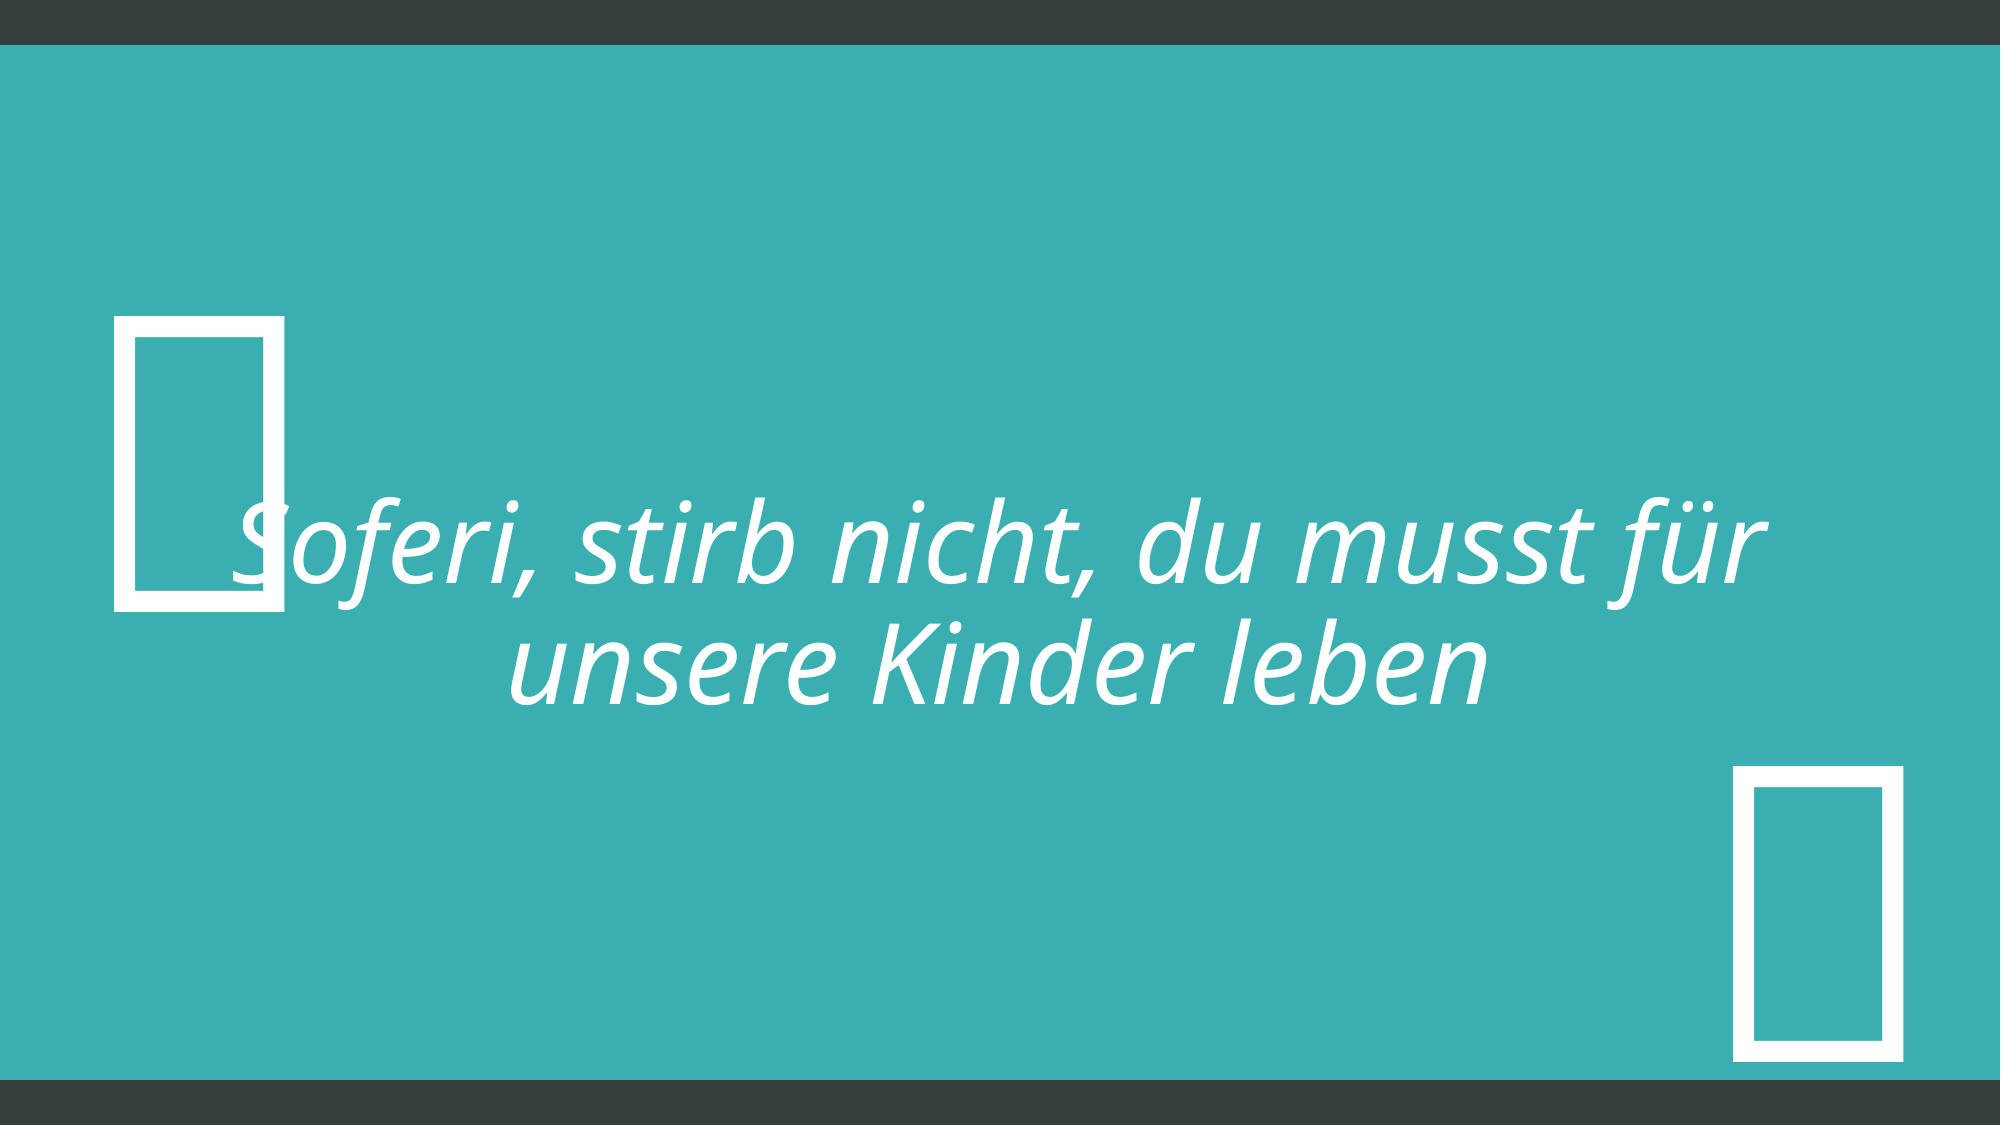


# Soferi, stirb nicht, du musst für unsere Kinder leben
